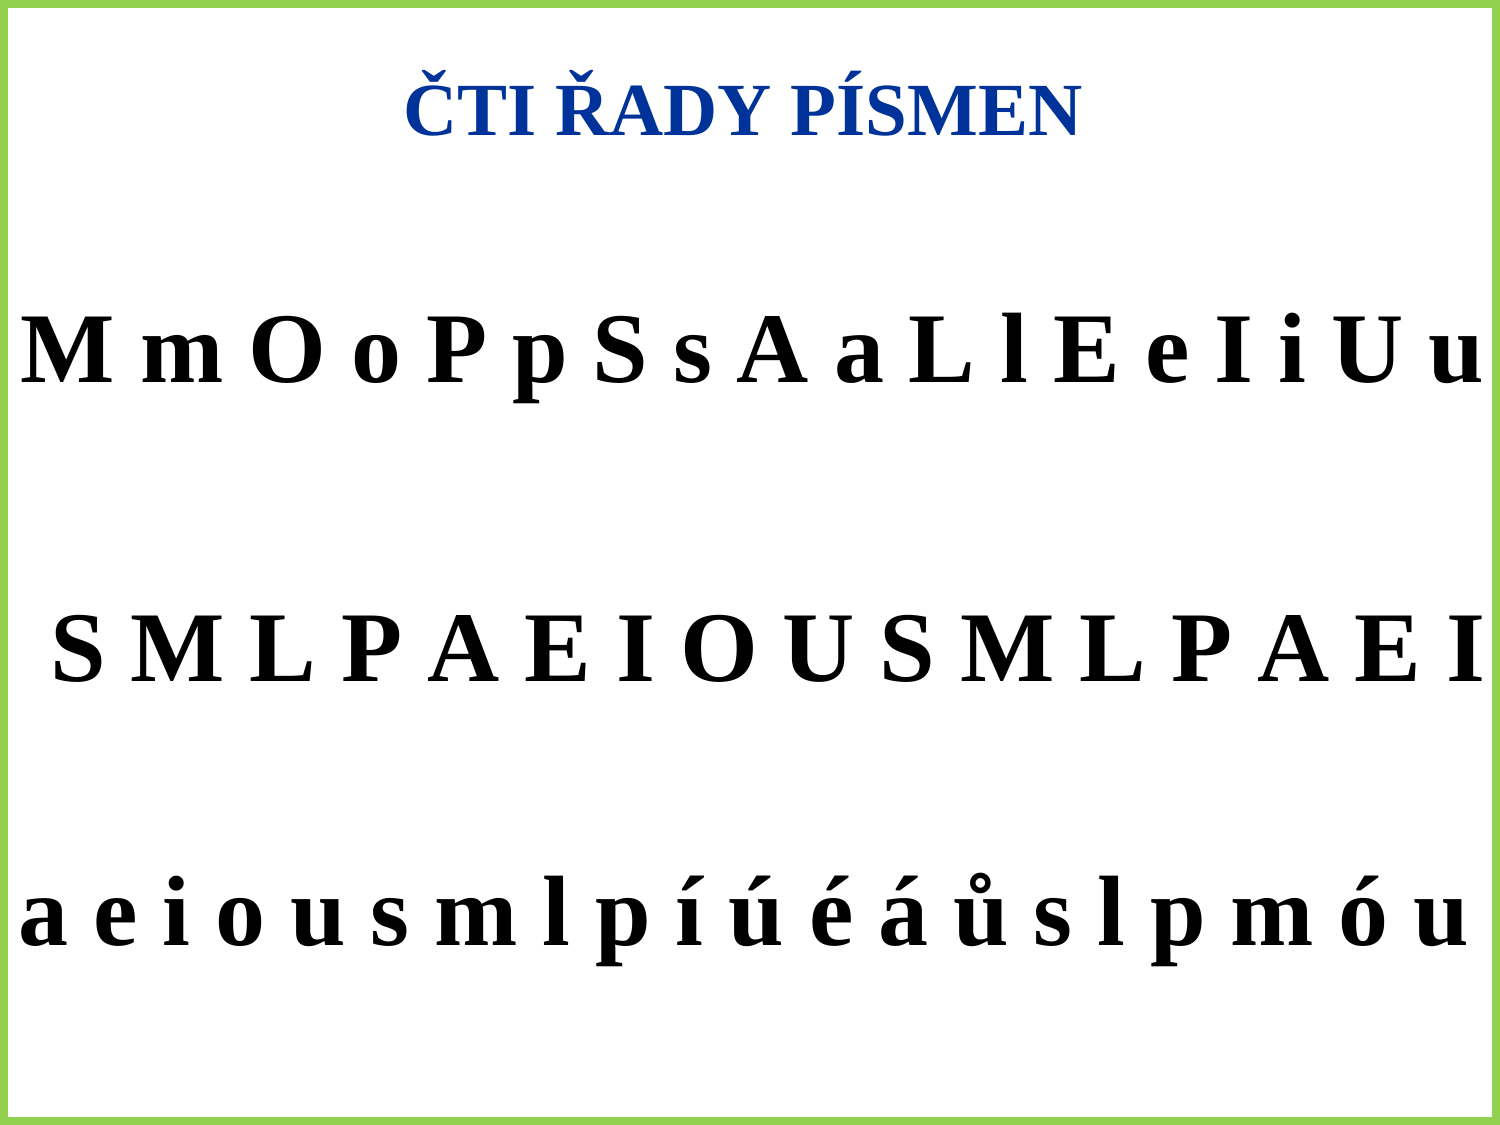

# ČTI ŘADY PÍSMEN
M m O o P p S s A a L l E e I i U u
S M L P A E I O U S M L P A E I
a e i o u s m l p í ú é á ů s l p m ó u